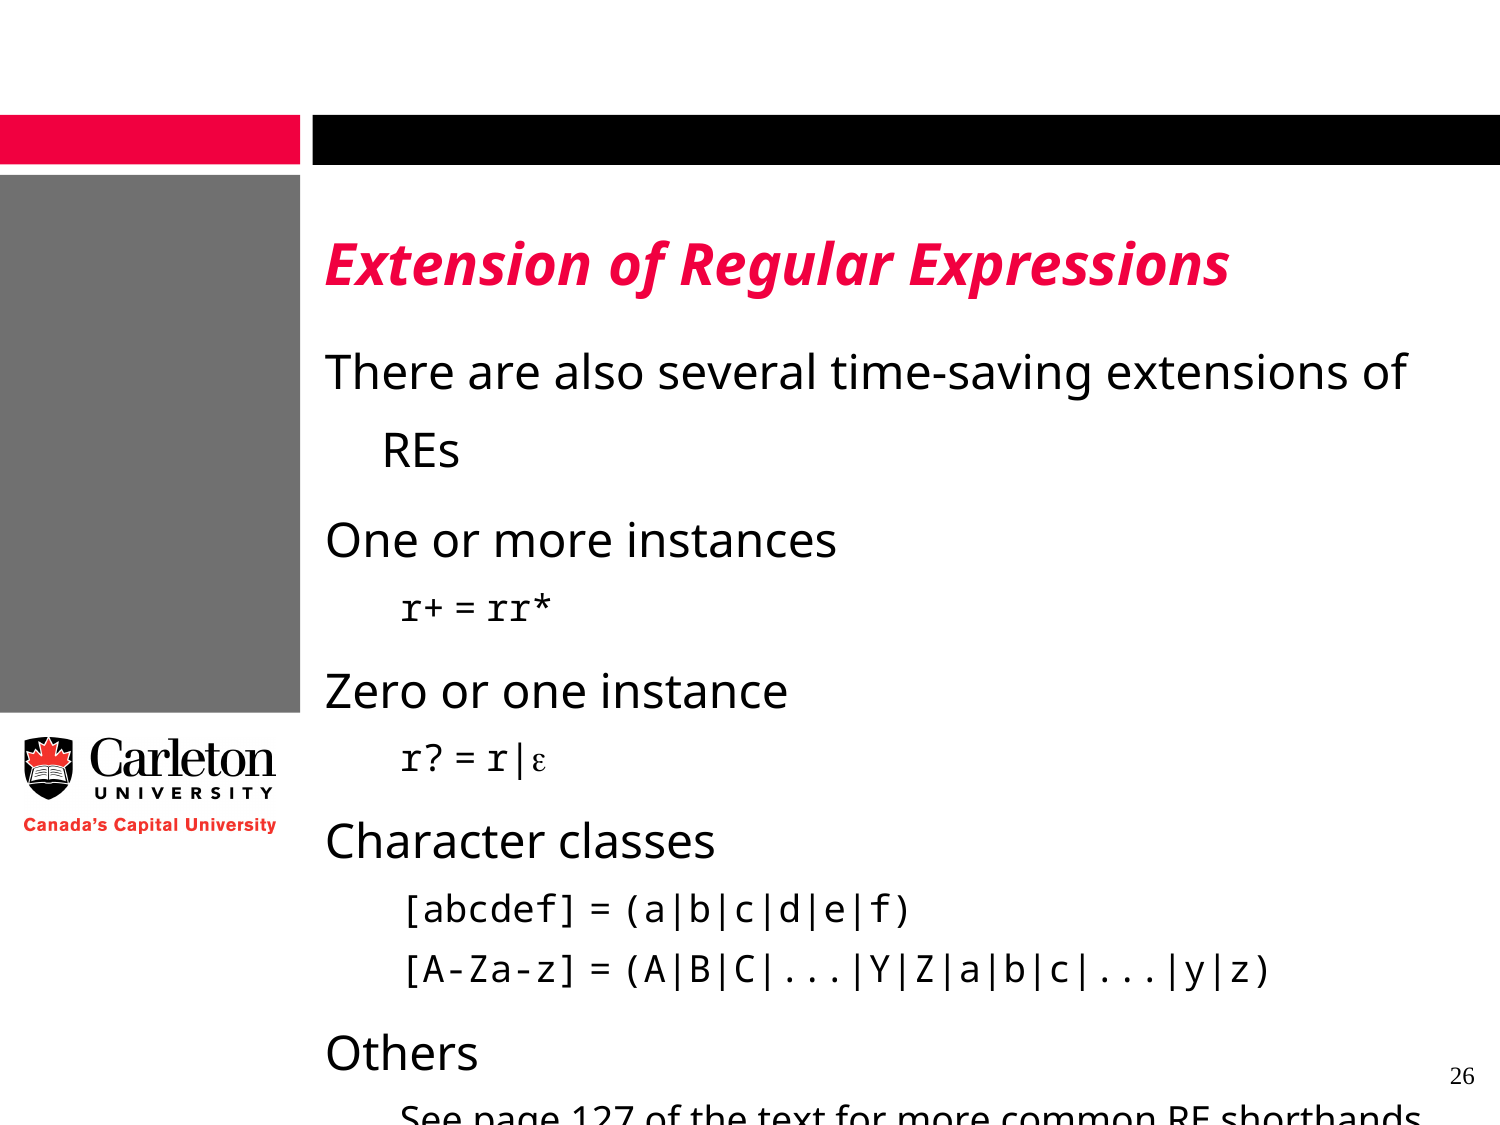

# Extension of Regular Expressions
There are also several time-saving extensions of REs
One or more instances
r+ = rr*
Zero or one instance
r? = r|e
Character classes
[abcdef] = (a|b|c|d|e|f)
[A-Za-z] = (A|B|C|...|Y|Z|a|b|c|...|y|z)
Others
See page 127 of the text for more common RE shorthands
26